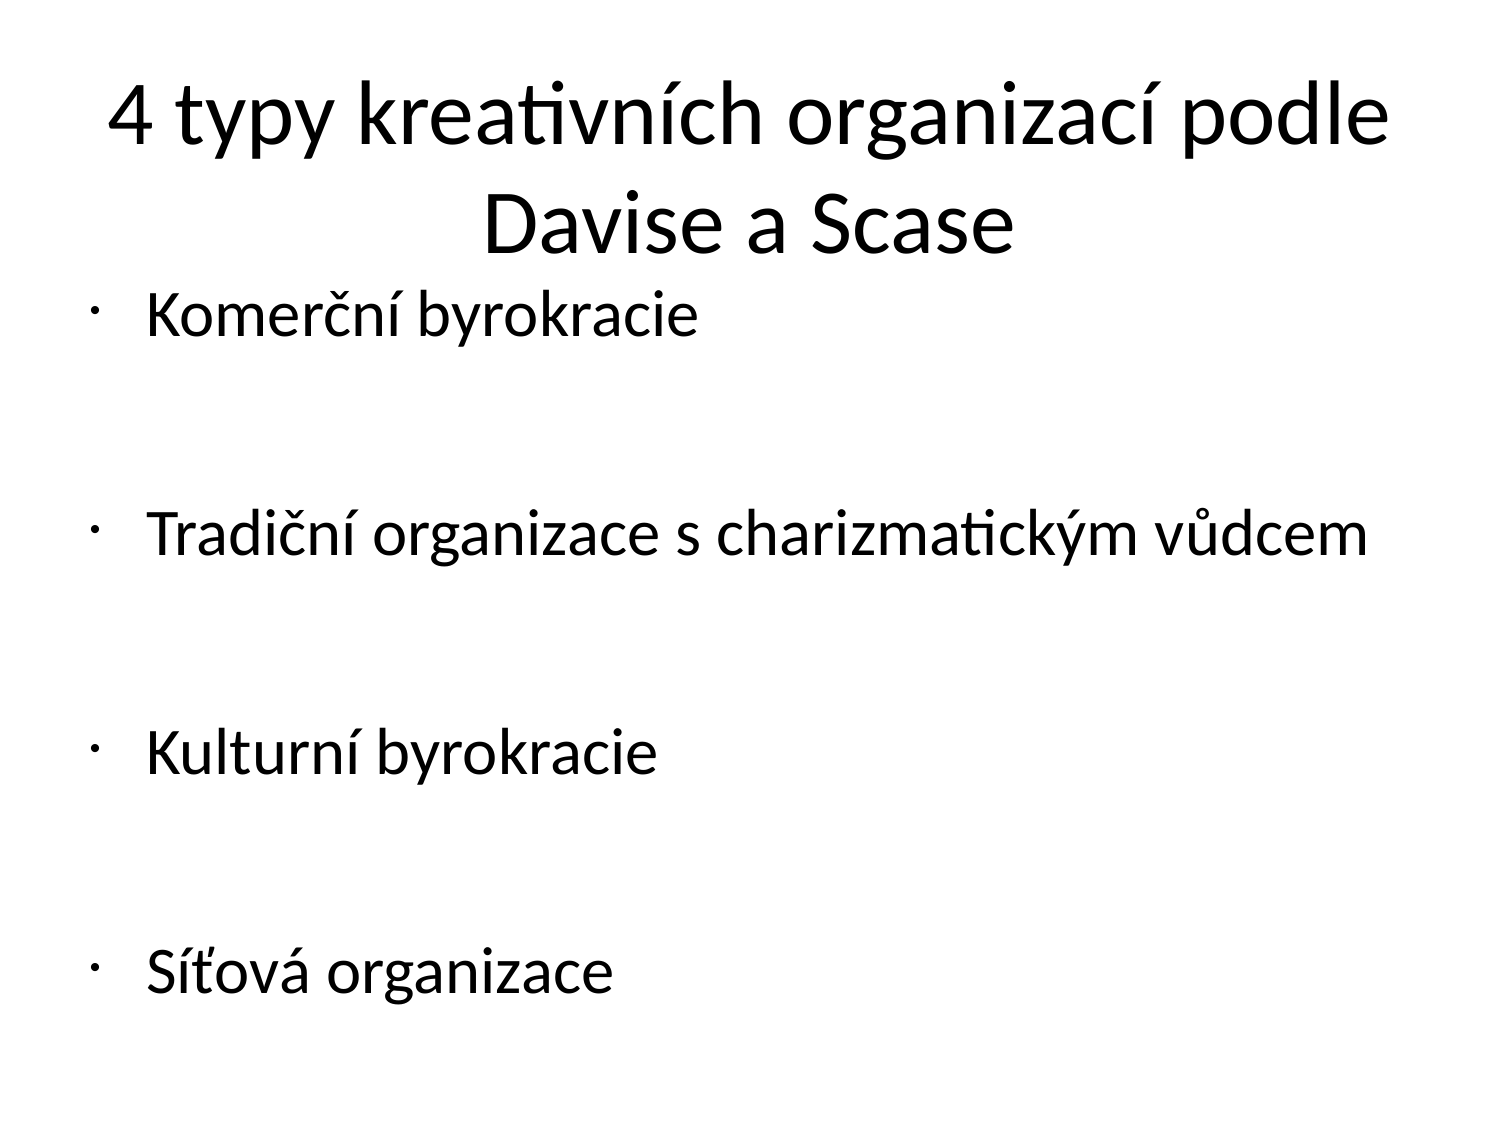

# 4 typy kreativních organizací podle Davise a Scase
Komerční byrokracie
Tradiční organizace s charizmatickým vůdcem
Kulturní byrokracie
Síťová organizace